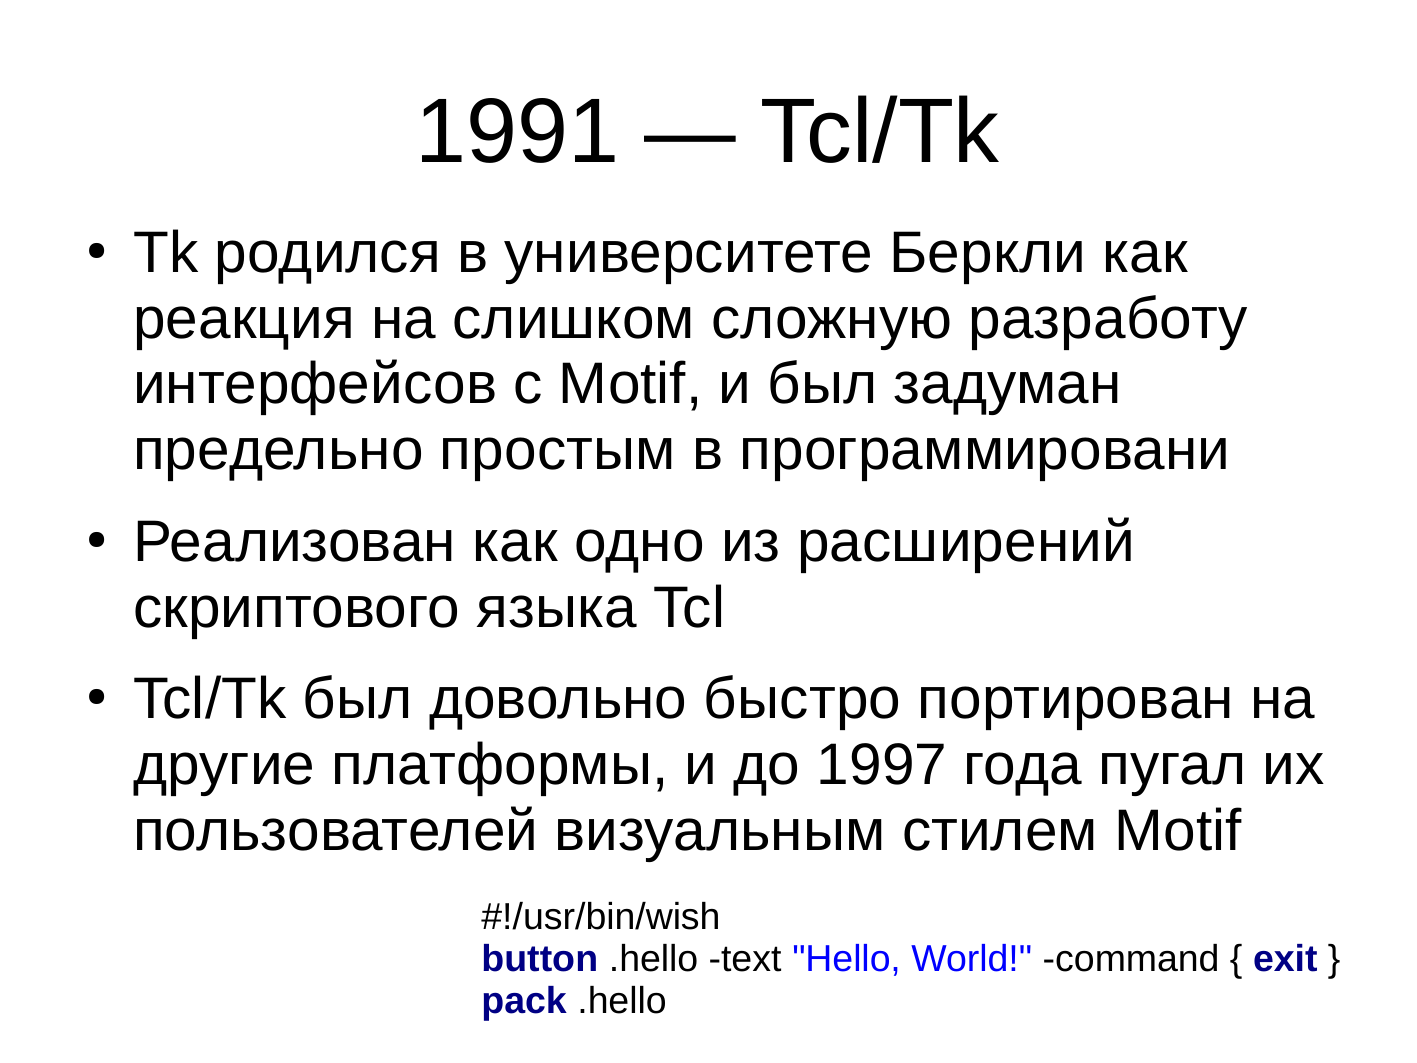

# 1991 — Tcl/Tk
Tk родился в университете Беркли как реакция на слишком сложную разработу интерфейсов с Motif, и был задуман предельно простым в программировани
Реализован как одно из расширений скриптового языка Tcl
Tcl/Tk был довольно быстро портирован на другие платформы, и до 1997 года пугал их пользователей визуальным стилем Motif
#!/usr/bin/wish
button .hello -text "Hello, World!" -command { exit }
pack .hello